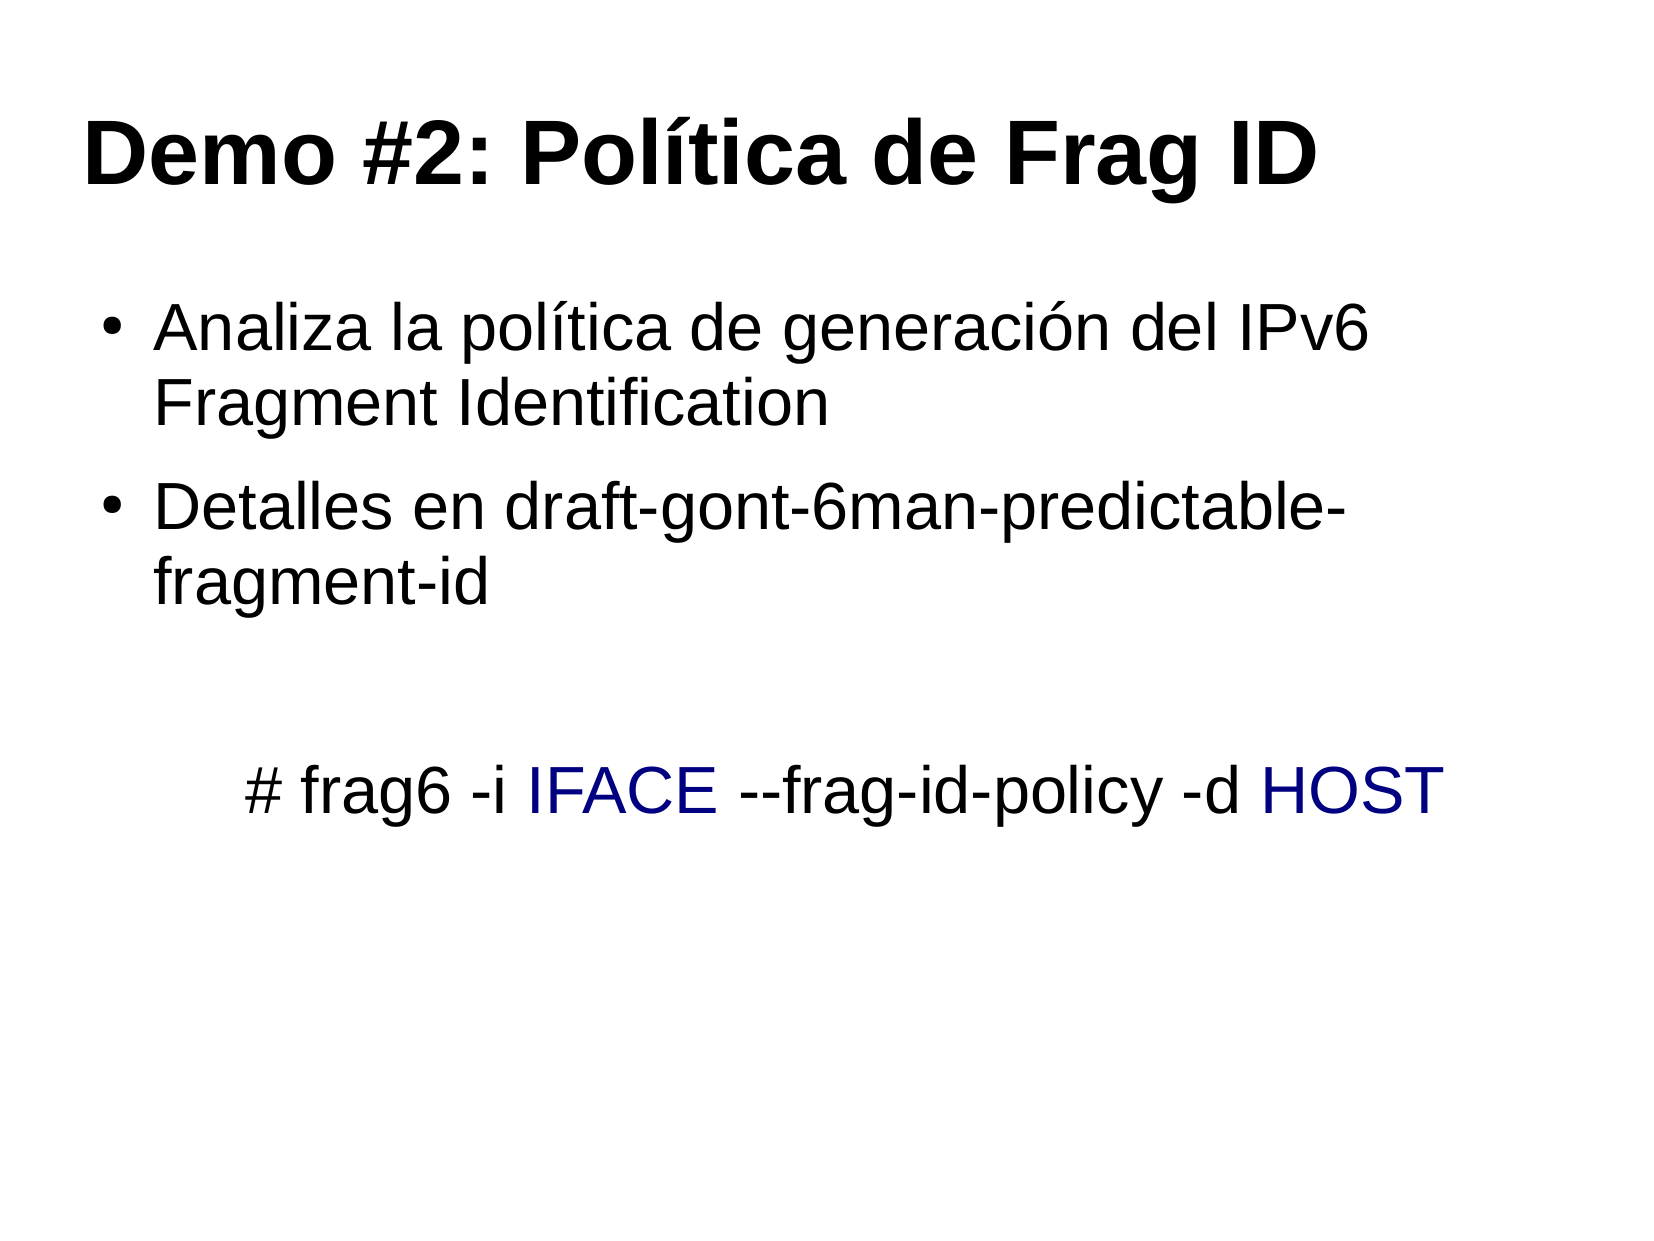

# Demo #2: Política de Frag ID
Analiza la política de generación del IPv6 Fragment Identification
Detalles en draft-gont-6man-predictable-fragment-id
# frag6 -i IFACE --frag-id-policy -d HOST